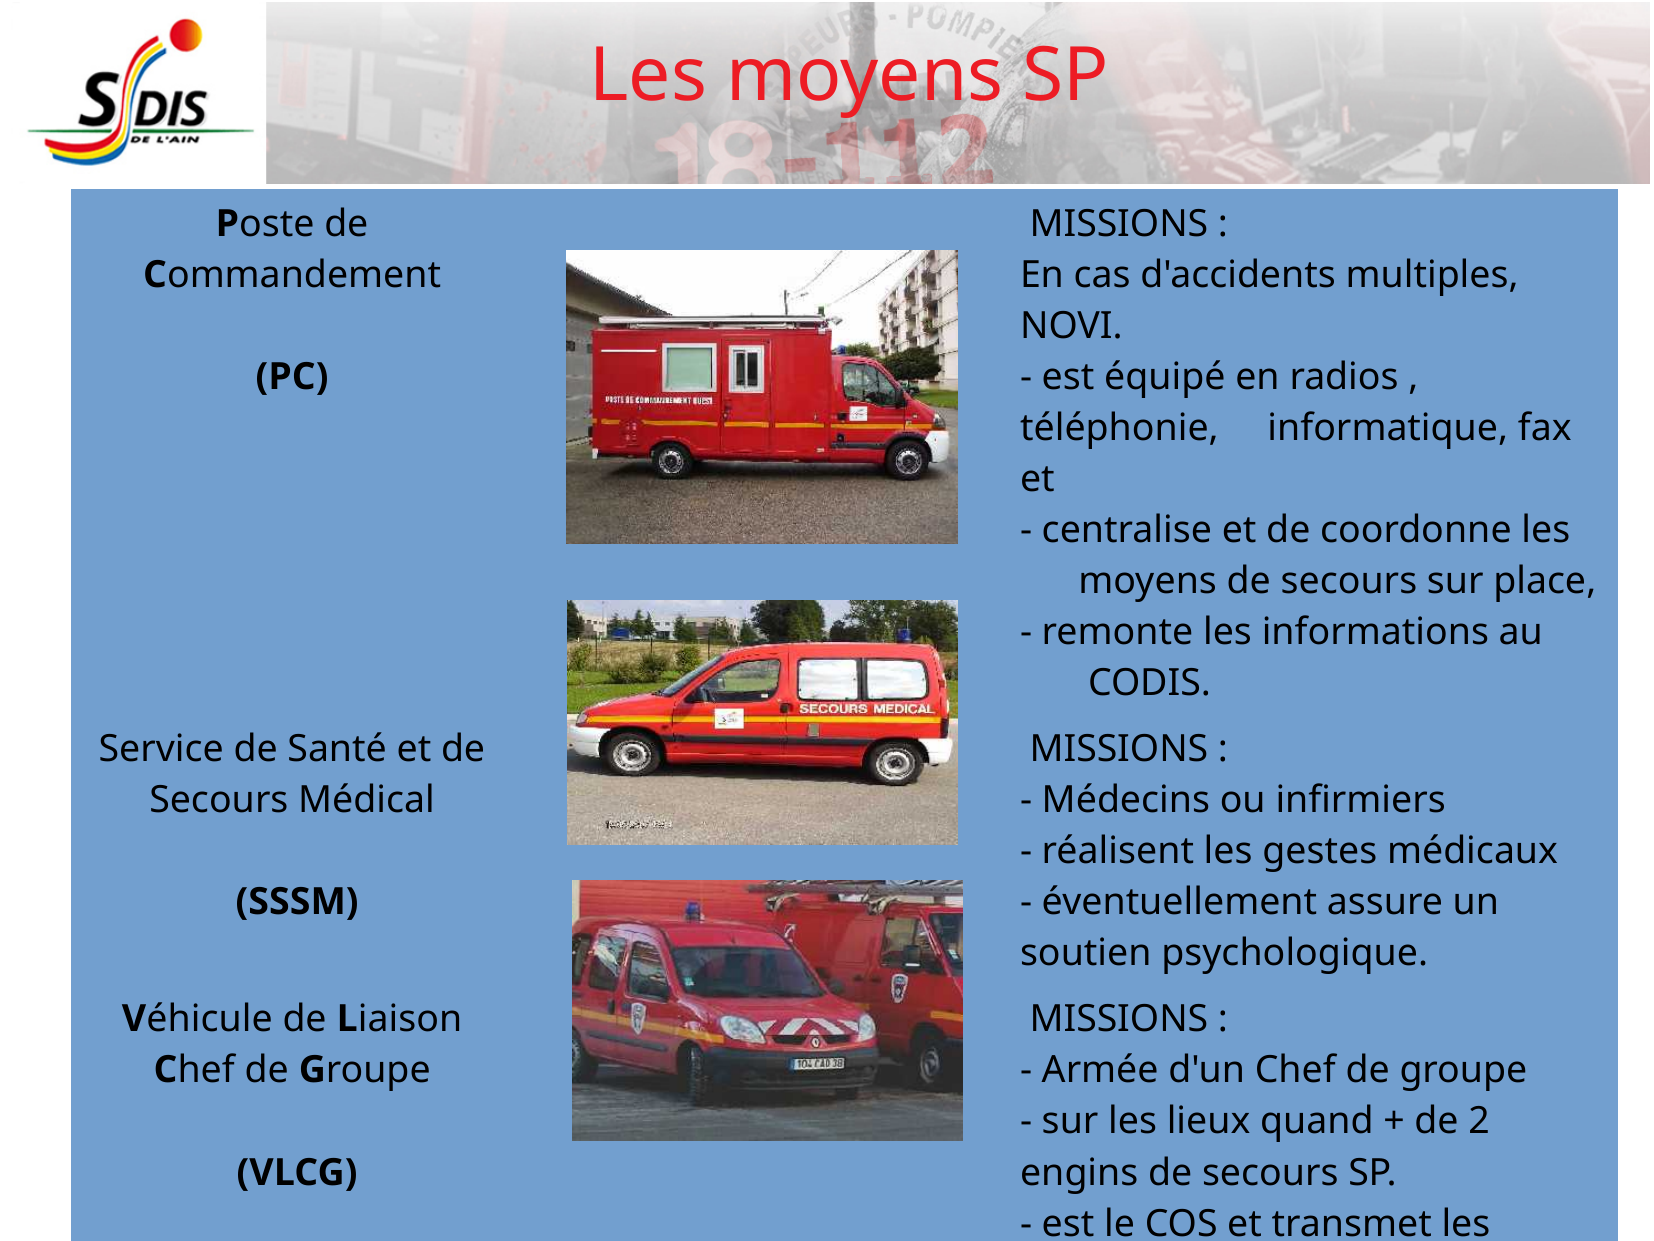

# Les moyens SP
| Poste de Commandement (PC) | | MISSIONS : En cas d'accidents multiples, NOVI. - est équipé en radios , téléphonie, informatique, fax et - centralise et de coordonne les moyens de secours sur place, - remonte les informations au CODIS. |
| --- | --- | --- |
| Service de Santé et de Secours Médical (SSSM) | | MISSIONS : - Médecins ou infirmiers - réalisent les gestes médicaux - éventuellement assure un soutien psychologique. |
| Véhicule de Liaison Chef de Groupe (VLCG) | | MISSIONS : - Armée d'un Chef de groupe - sur les lieux quand + de 2 engins de secours SP. - est le COS et transmet les informations au CODIS. |